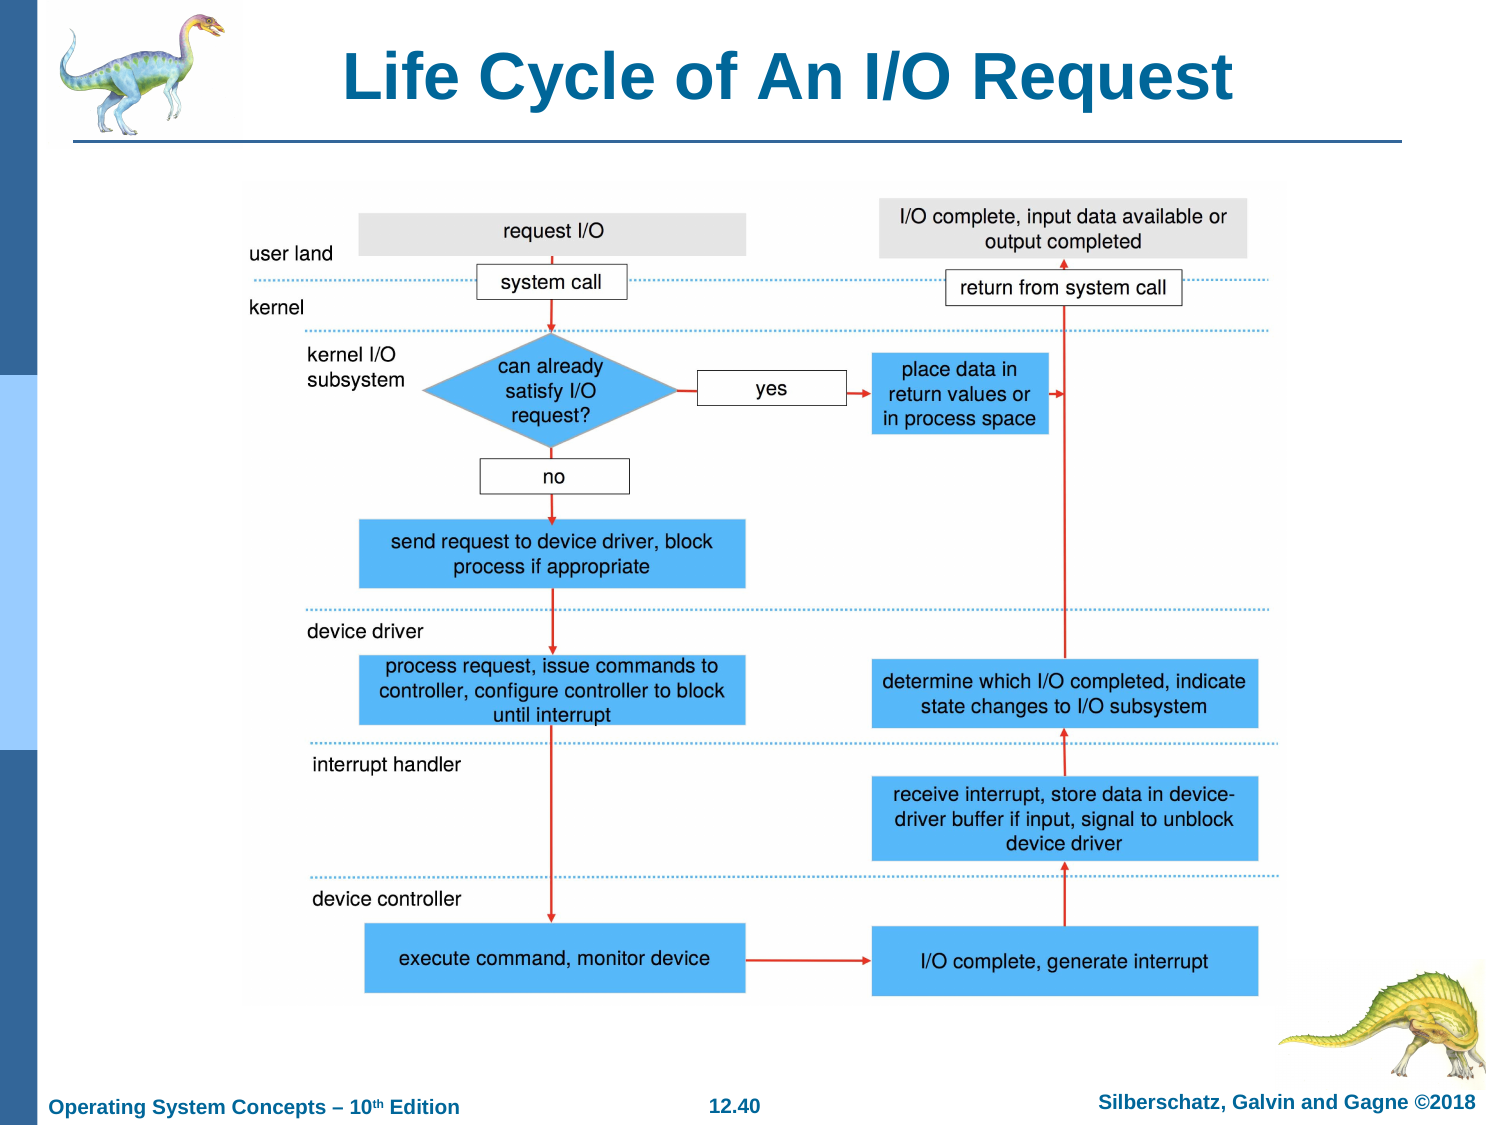

# Life Cycle of An I/O Request